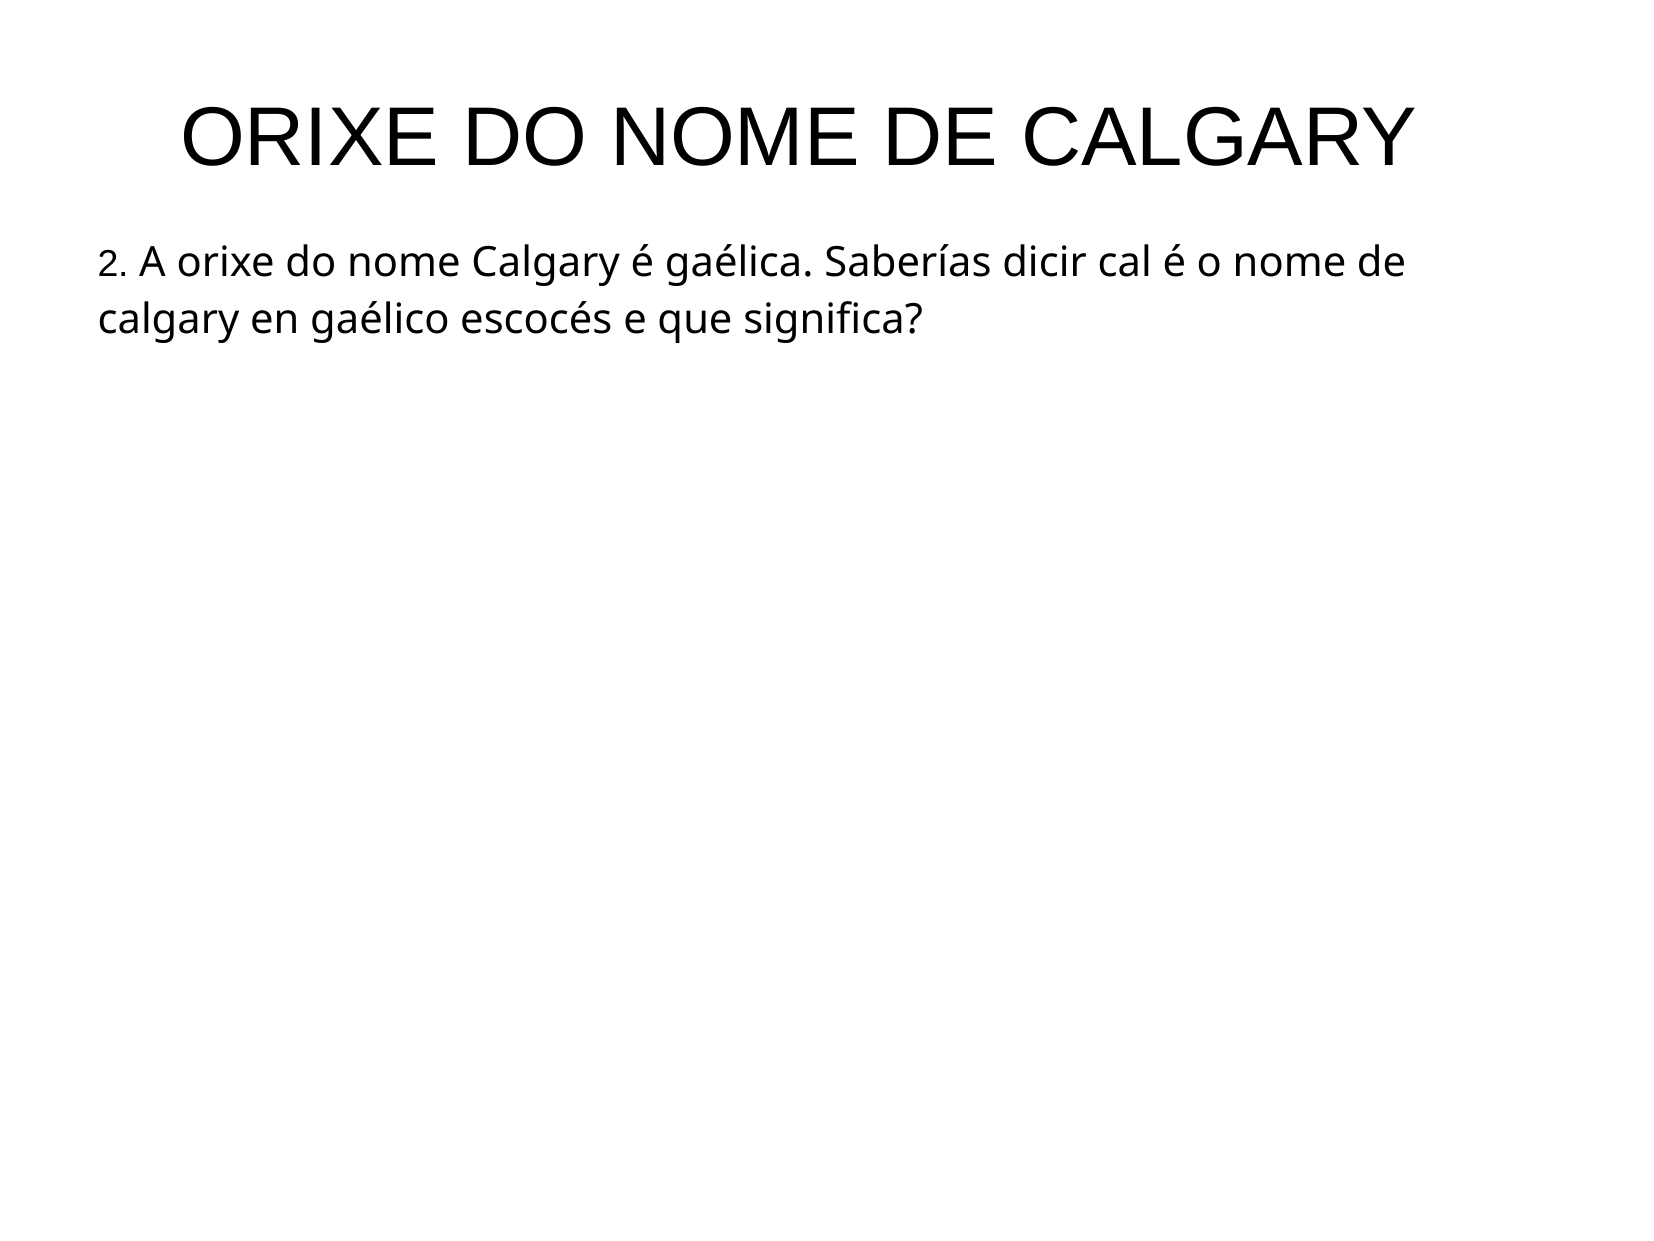

ORIXE DO NOME DE CALGARY
2. A orixe do nome Calgary é gaélica. Saberías dicir cal é o nome de calgary en gaélico escocés e que significa?